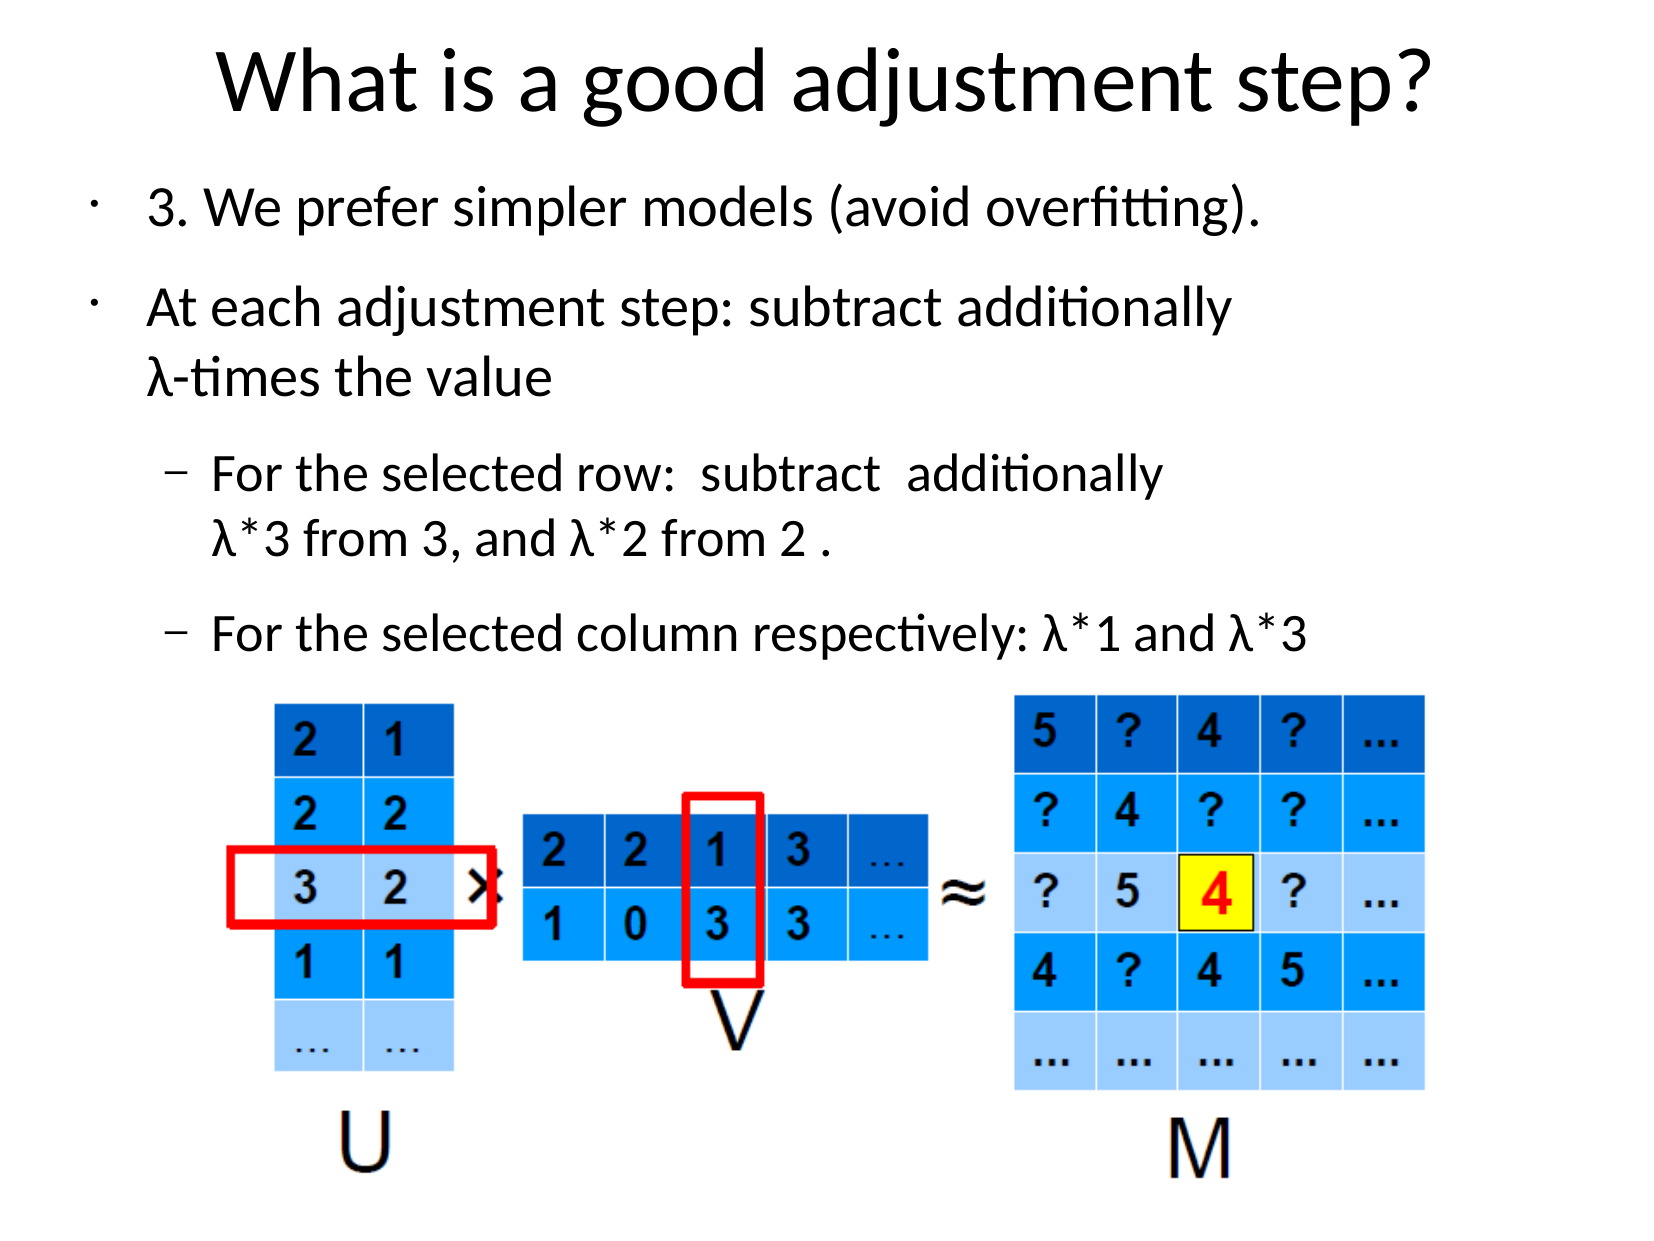

# What is a good adjustment step?
3. We prefer simpler models (avoid overfitting).
At each adjustment step: subtract additionally
λ-times the value
For the selected row: subtract additionally
λ*3 from 3, and λ*2 from 2 .
For the selected column respectively: λ*1 and λ*3